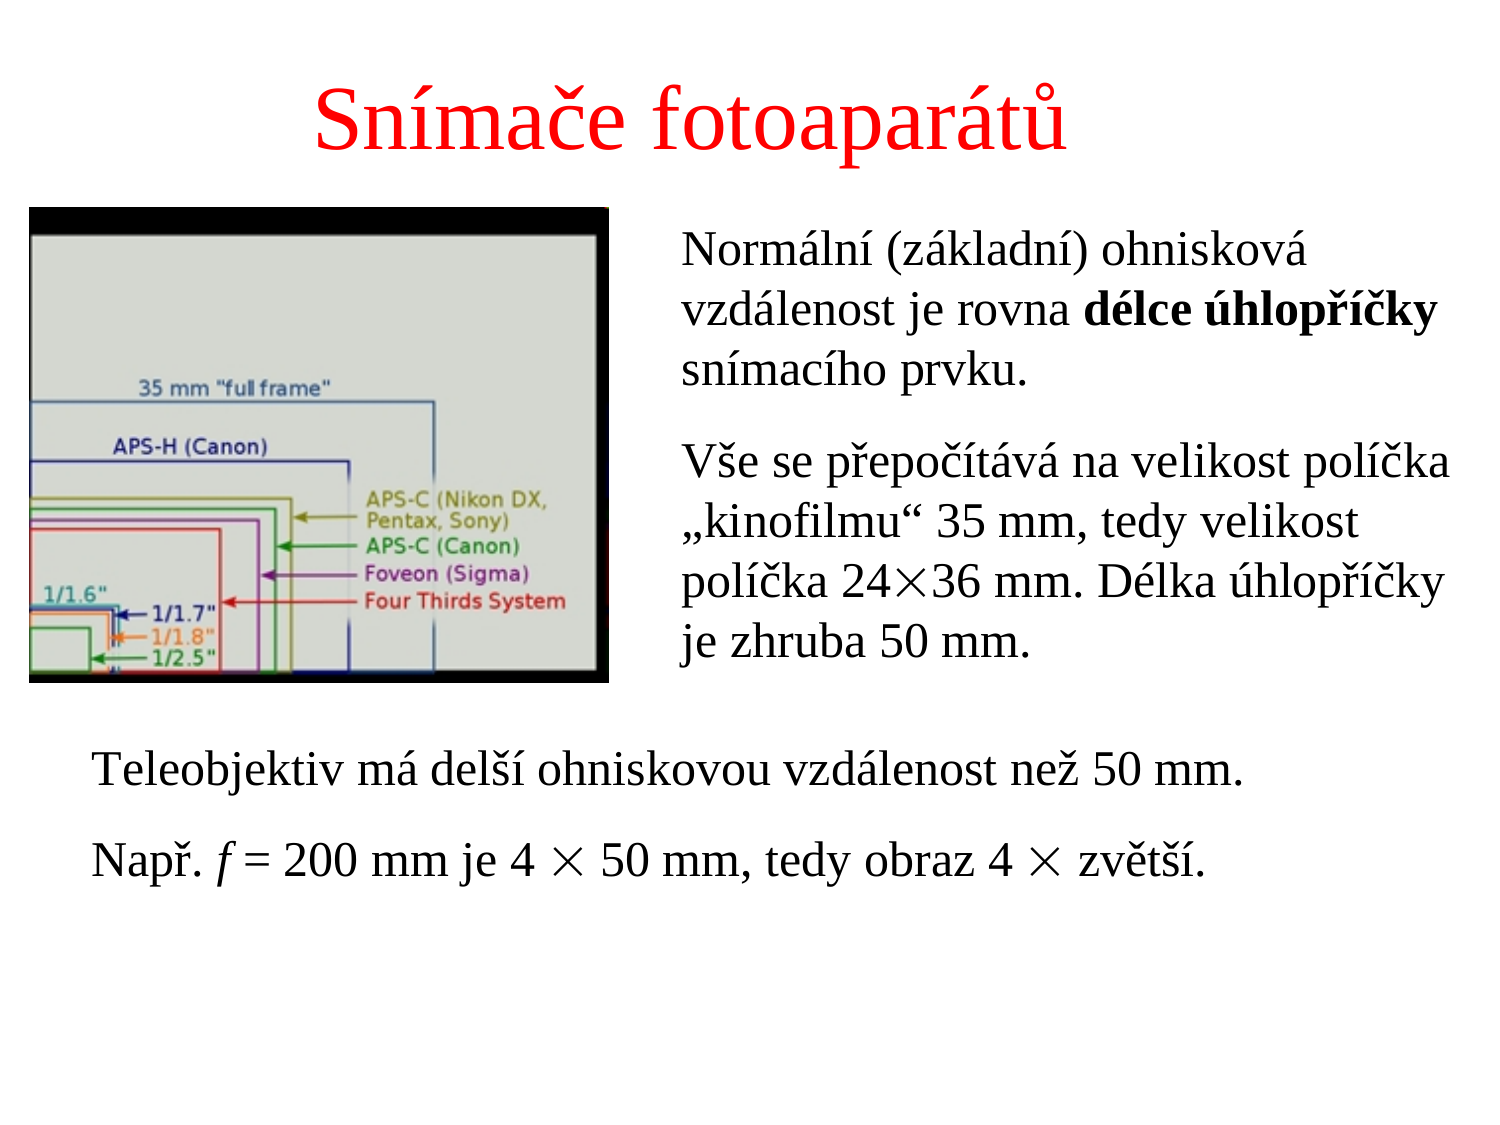

# Snímače fotoaparátů
Normální (základní) ohnisková vzdálenost je rovna délce úhlopříčky snímacího prvku.
Vše se přepočítává na velikost políčka „kinofilmu“ 35 mm, tedy velikost políčka 2436 mm. Délka úhlopříčky je zhruba 50 mm.
Teleobjektiv má delší ohniskovou vzdálenost než 50 mm.
Např. f = 200 mm je 4  50 mm, tedy obraz 4  zvětší.